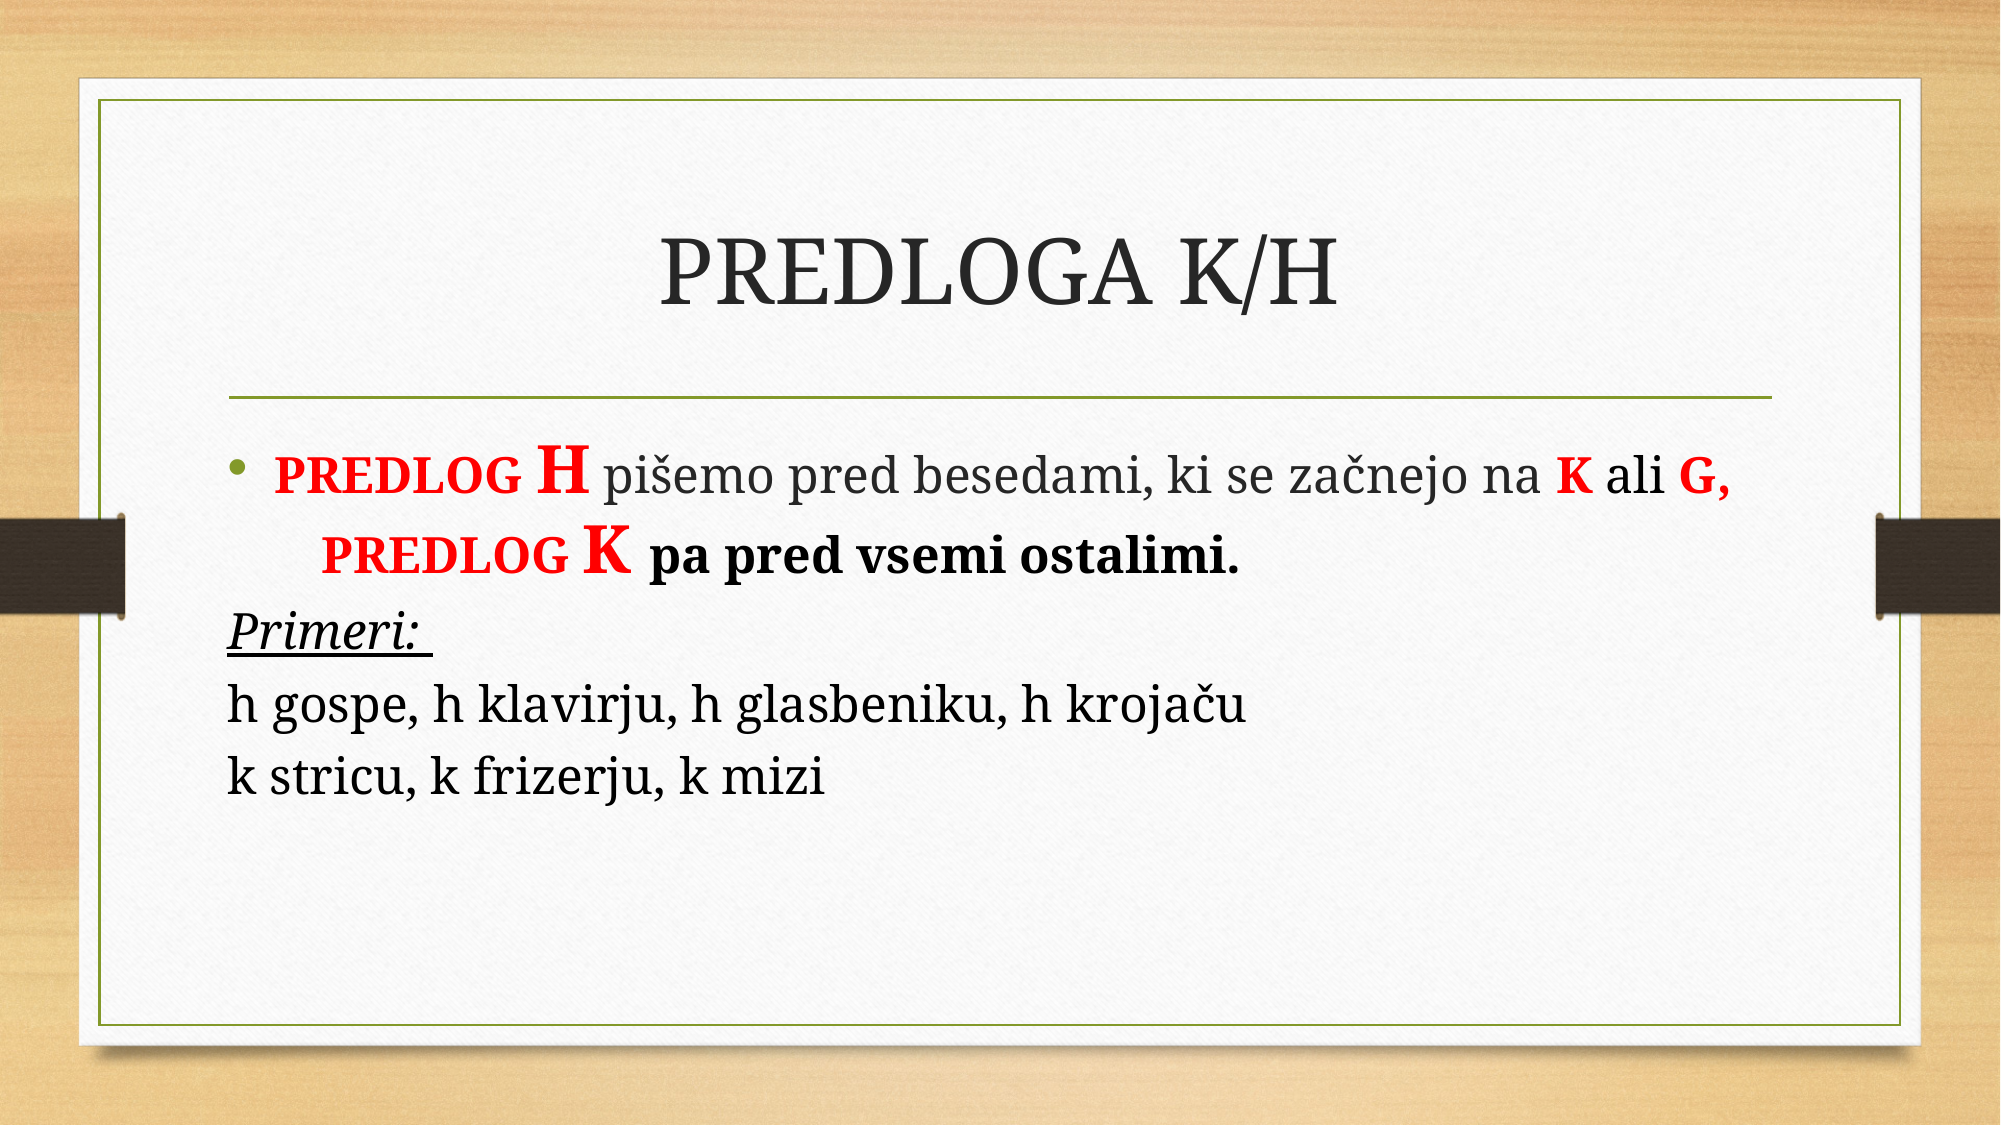

# PREDLOGA K/H
PREDLOG H pišemo pred besedami, ki se začnejo na K ali G, PREDLOG K pa pred vsemi ostalimi.
Primeri:
h gospe, h klavirju, h glasbeniku, h krojaču
k stricu, k frizerju, k mizi